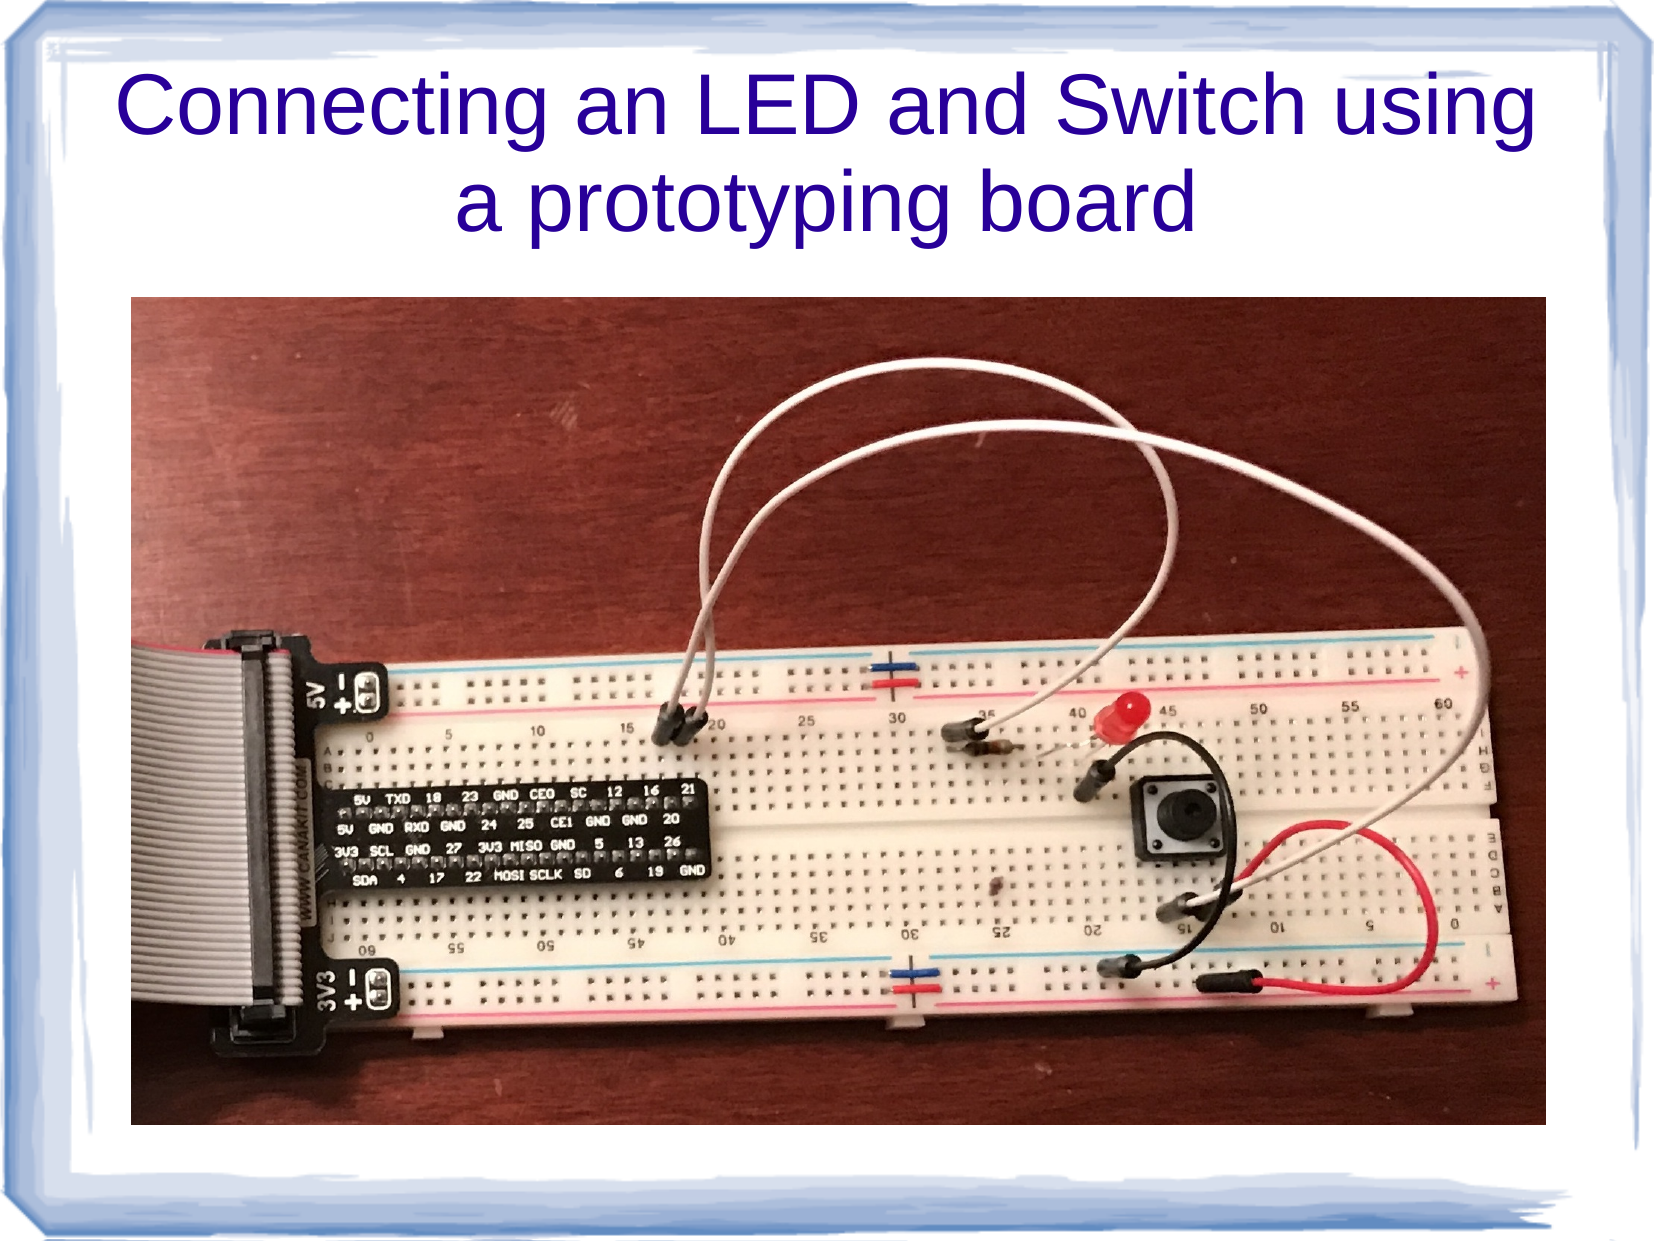

# Connecting an LED and Switch using a prototyping board